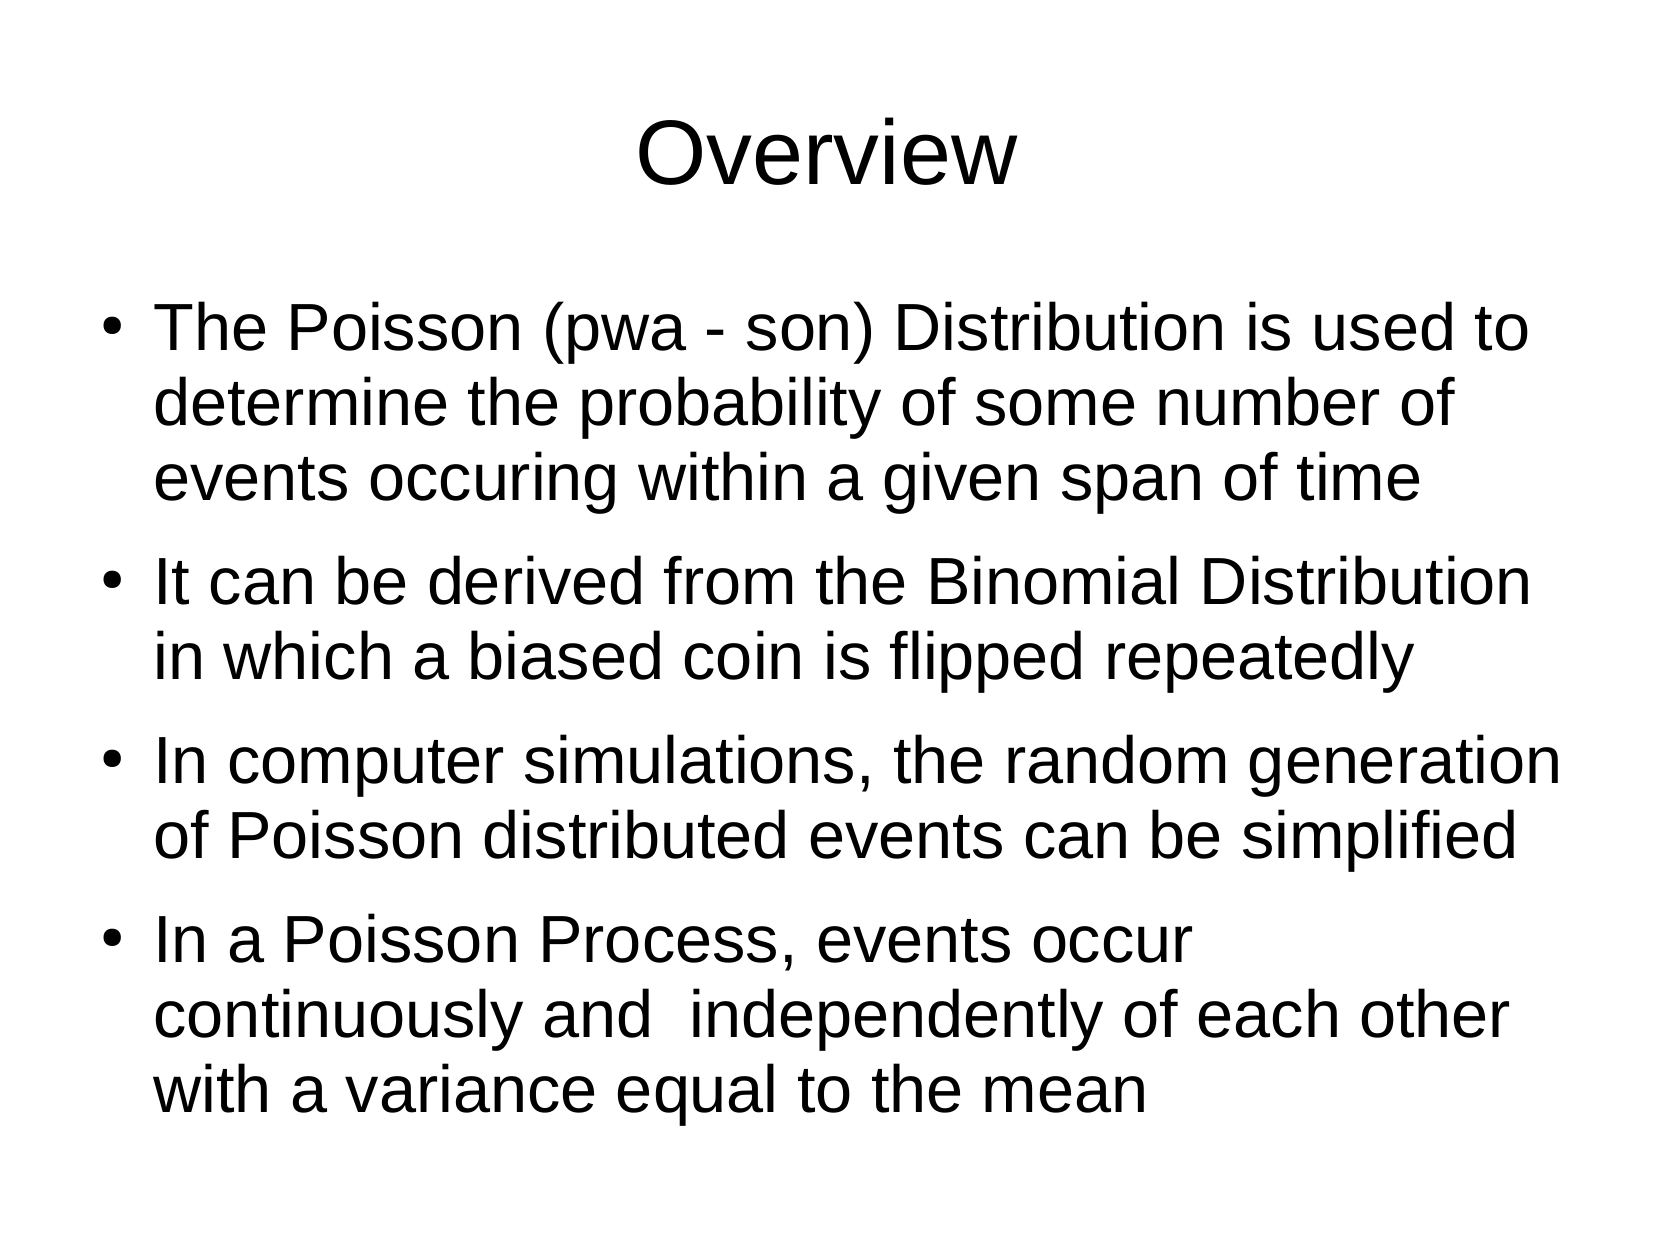

# Overview
The Poisson (pwa - son) Distribution is used to determine the probability of some number of events occuring within a given span of time
It can be derived from the Binomial Distribution in which a biased coin is flipped repeatedly
In computer simulations, the random generation of Poisson distributed events can be simplified
In a Poisson Process, events occur continuously and independently of each other with a variance equal to the mean